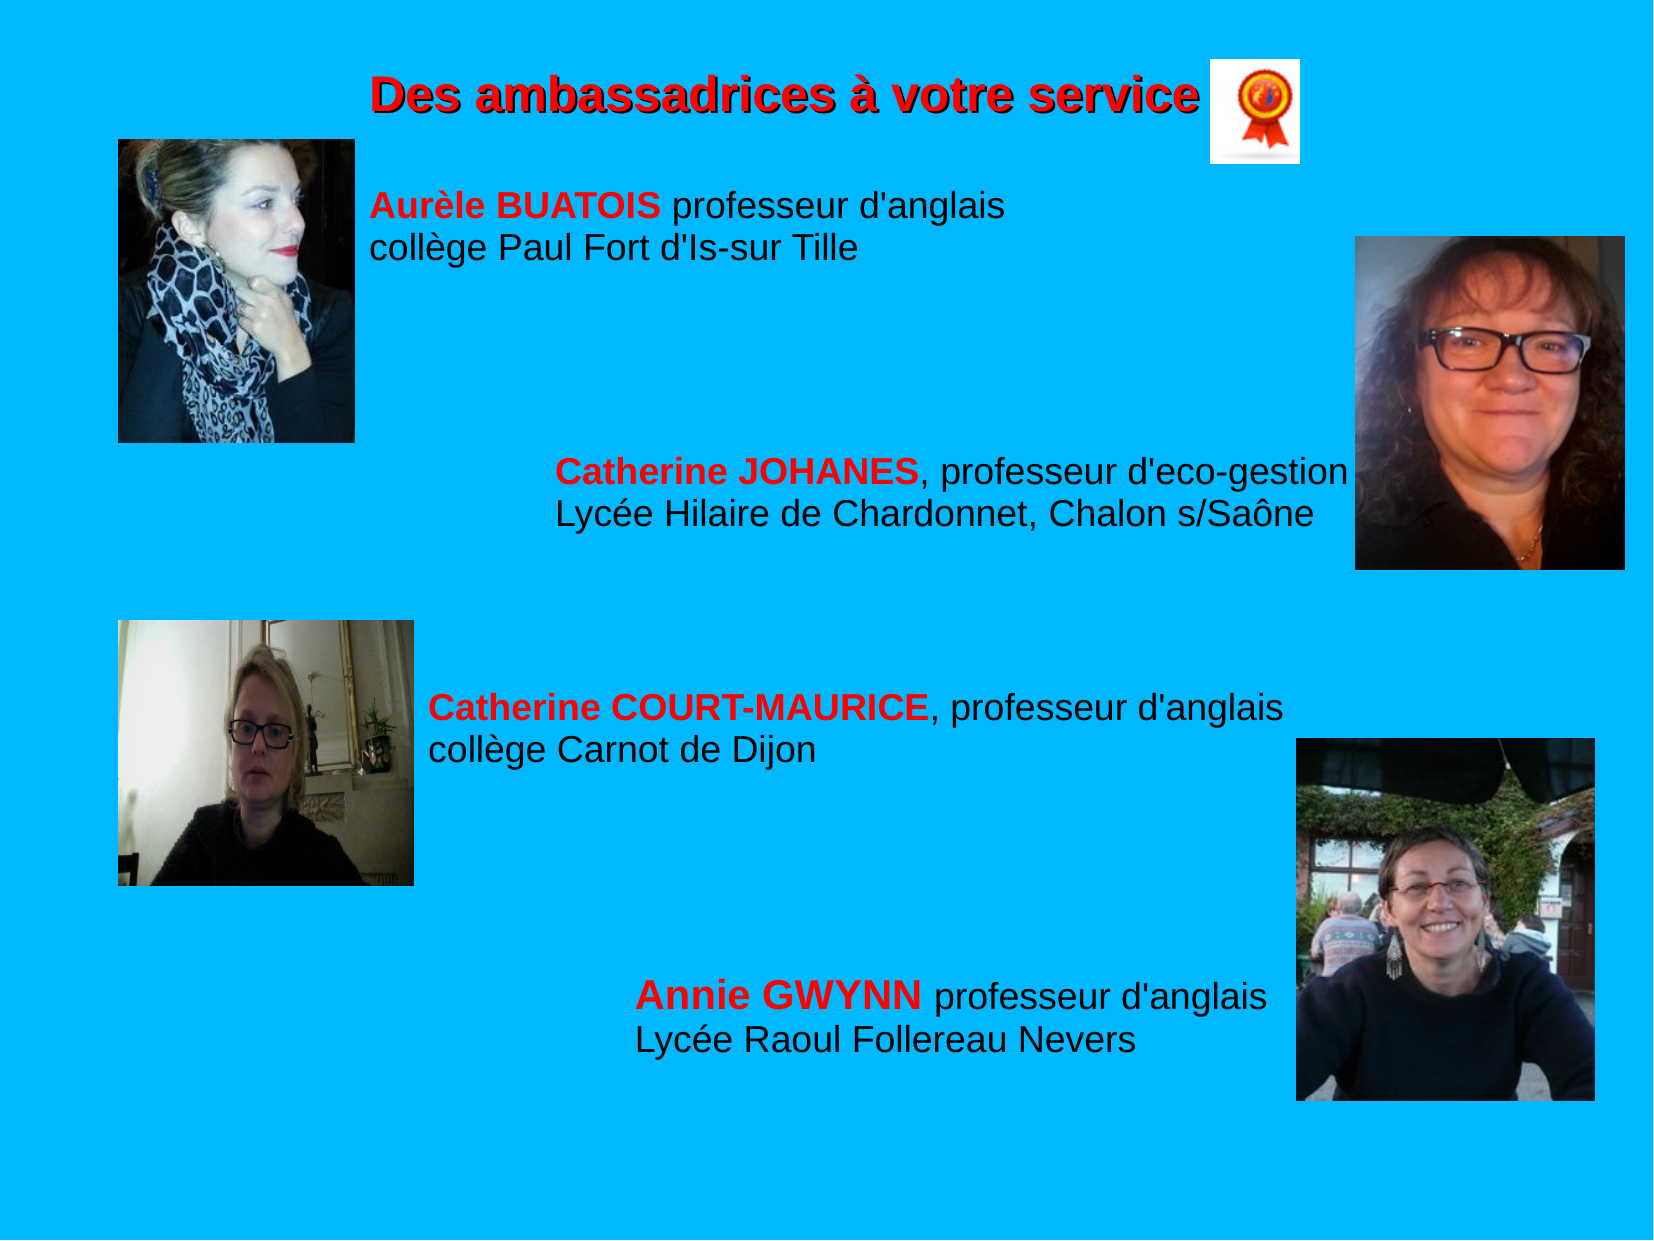

Des ambassadrices à votre service
Aurèle BUATOIS professeur d'anglais
collège Paul Fort d'Is-sur Tille
Catherine JOHANES, professeur d'eco-gestion
Lycée Hilaire de Chardonnet, Chalon s/Saône
Catherine COURT-MAURICE, professeur d'anglais
collège Carnot de Dijon
Annie GWYNN professeur d'anglais
Lycée Raoul Follereau Nevers